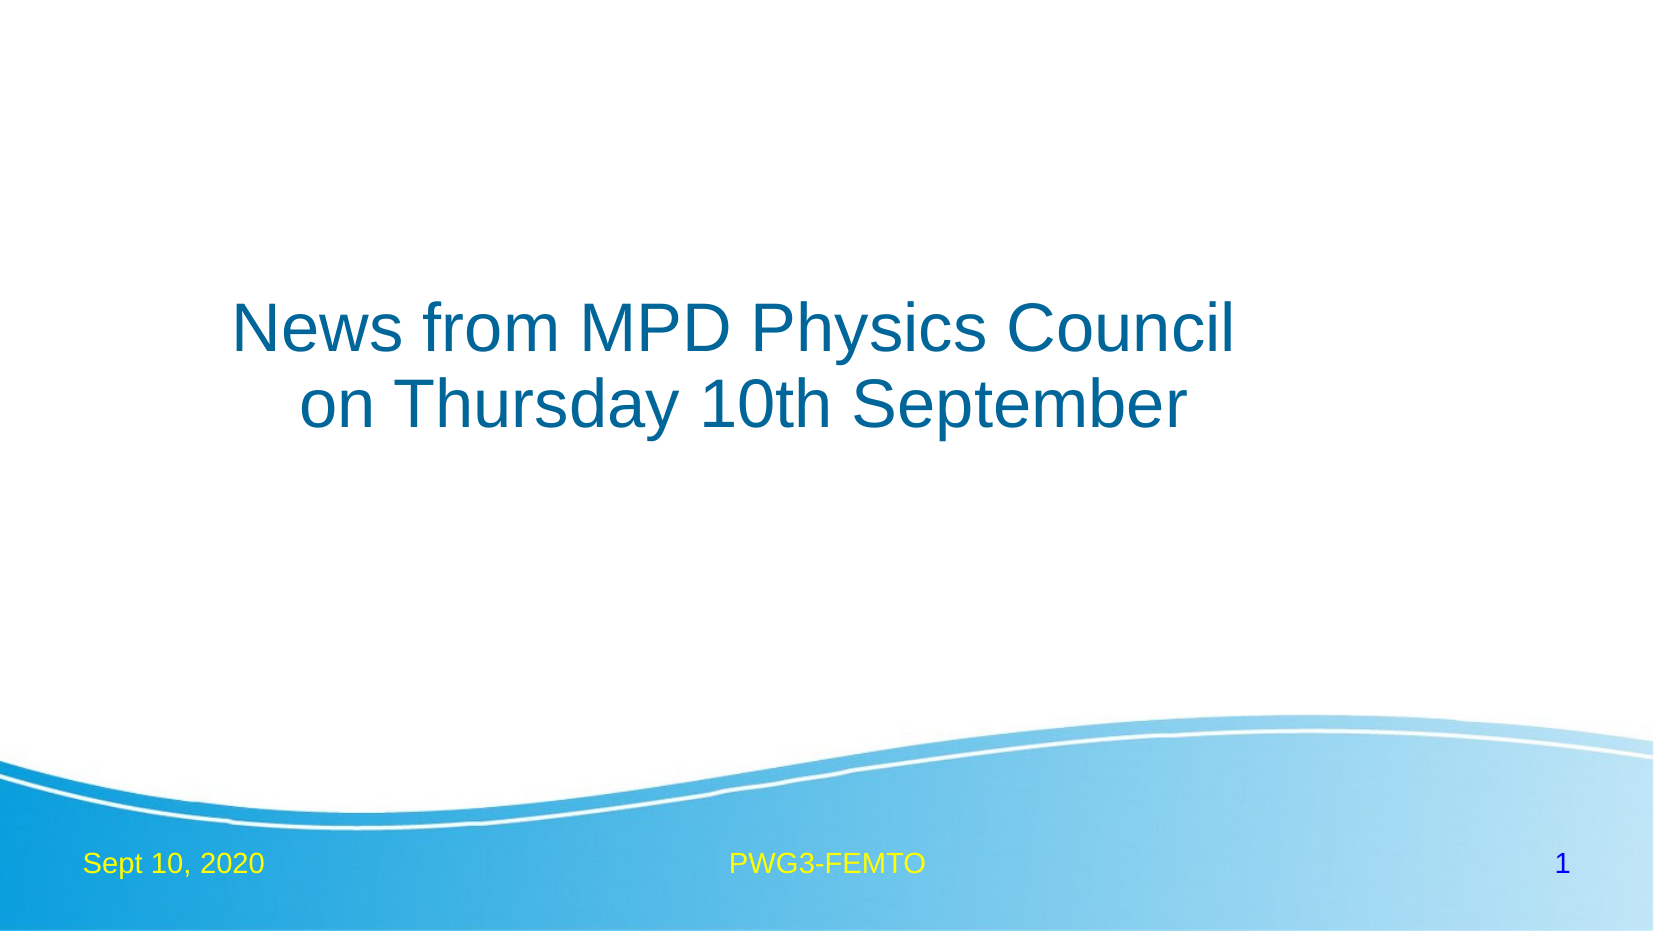

# News from MPD Physics Council on Thursday 10th September
Sept 10, 2020
PWG3-FEMTO
1